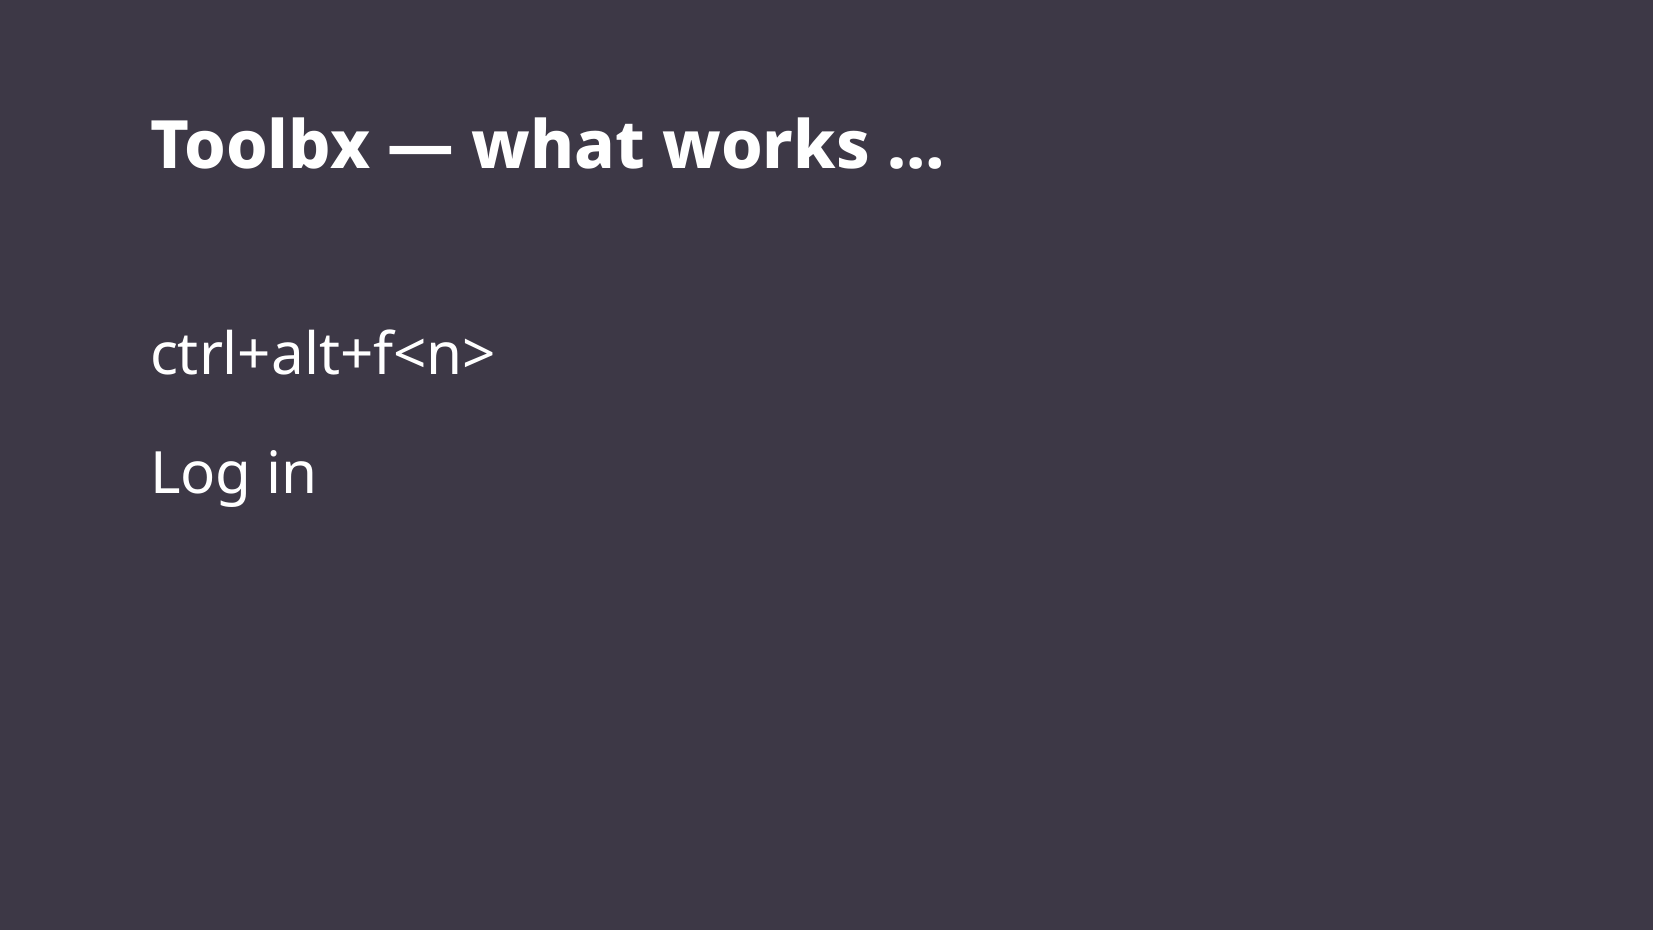

# Toolbx — what works …
ctrl+alt+f<n>
Log in